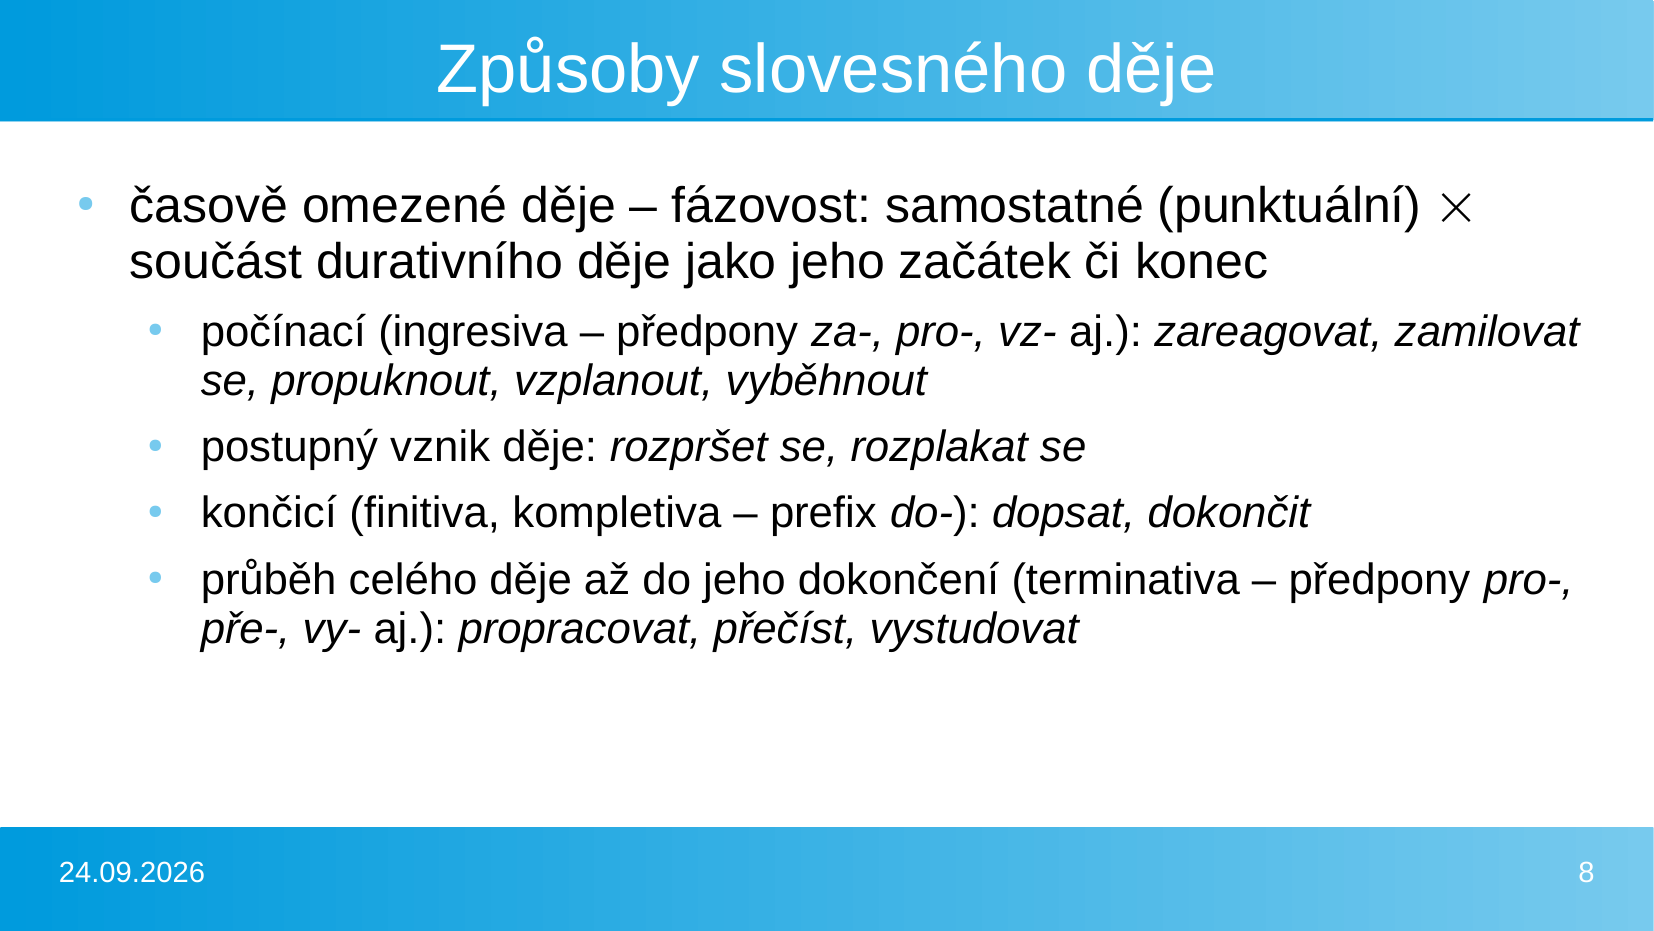

# Způsoby slovesného děje
časově omezené děje – fázovost: samostatné (punktuální)  součást durativního děje jako jeho začátek či konec
počínací (ingresiva – předpony za-, pro-, vz- aj.): zareagovat, zamilovat se, propuknout, vzplanout, vyběhnout
postupný vznik děje: rozpršet se, rozplakat se
končicí (finitiva, kompletiva – prefix do-): dopsat, dokončit
průběh celého děje až do jeho dokončení (terminativa – předpony pro-, pře-, vy- aj.): propracovat, přečíst, vystudovat
8